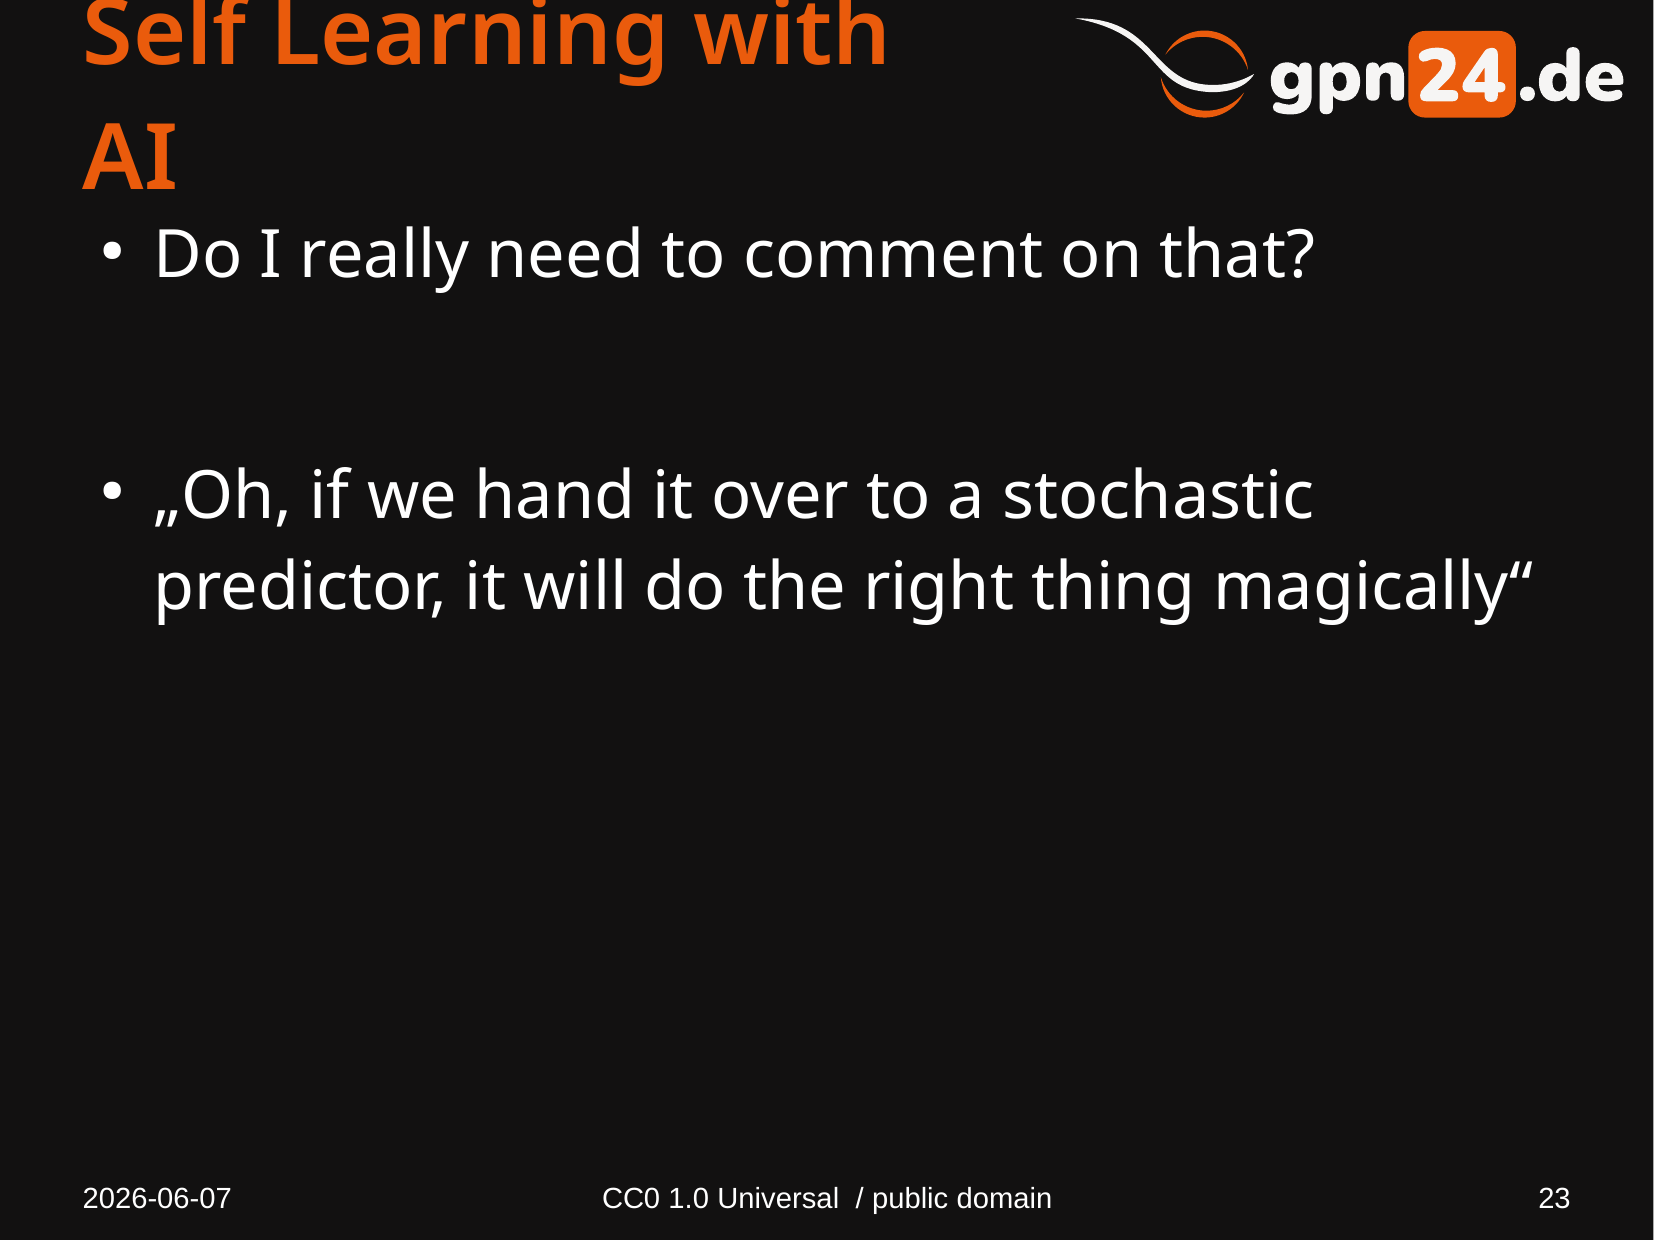

# Self Learning with AI
Do I really need to comment on that?
„Oh, if we hand it over to a stochastic predictor, it will do the right thing magically“
2026-06-07
CC0 1.0 Universal / public domain
23